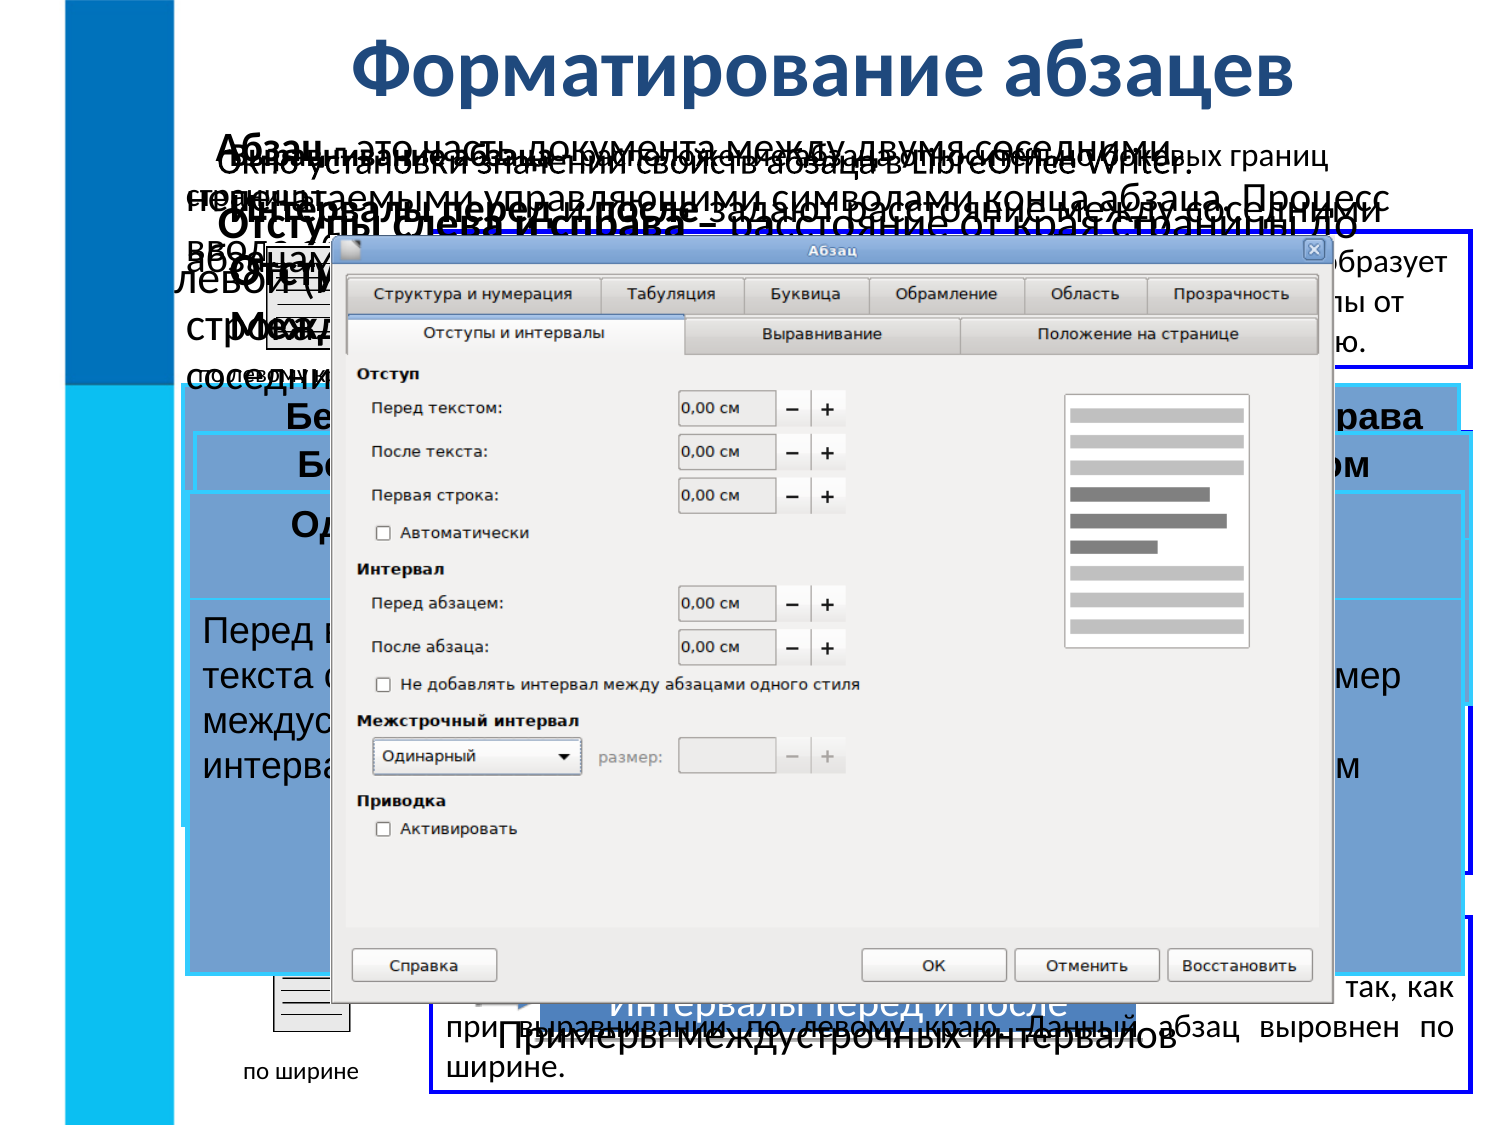

Форматирование абзацев
Абзац - это часть документа между двумя соседними непечатаемыми управляющими символами конца абзаца. Процесс ввода абзаца заканчивается нажатием клавиши Enter.
Выравнивание абзаца - расположение абзаца относительно боковых границ страницы.
Окно установки значений свойств абзаца в LibreOffice Writer.
Интервалы перед и после задают расстояние между соседними абзацами сверху и снизу.
Междустрочный интервал определяет расстояние между соседними строками внутри абзаца.
Отступы слева и справа – расстояние от края страницы до левой (и, соответственно, правой) границы абзаца.
Отступ первой строки – отступ перед абзацем, красная строка.
Когда текст выровнен по левому краю, левая граница абзаца образует прямую линию. При этом все строки имеют одинаковые отступы от левого края страницы. Данный абзац выровнен по левому краю.
по левому краю
Свойства абзаца
| Без отступа | С отступом слева | С отступом справа | |
| --- | --- | --- | --- |
| С помощью разной величины отступов слева и справа часто различают функциональные абзацы текста. | С помощью разной величины отступов слева и справа часто различают функциональные абзацы текста. | С помощью разной величины отступов слева и справа часто различают функциональные абзацы текста. | |
| Без отступа | С отступом | С выступом |
| --- | --- | --- |
| Перед вами пример текста без отступа. | Перед вами пример текста с отступом 1 см. | Перед вами пример текста с выступом 1,25 см. |
Выровненный по центру, или центрированный текст, располагается так: с обеих сторон каждой строки ширина свободного пространства одинакова. С обеих сторон края абзаца получаются неровными. Данный абзац выровнен по центру.
Выравнивание
| Одинарный | Полуторный | Двойной |
| --- | --- | --- |
| Перед вами пример текста с одинарным междустрочным интервалом. | Перед вами пример текста с полуторным междустрочным интервалом. | Перед вами пример текста с двойным междустрочным интервалом. |
по центру
Отступ первой строки
Когда текст выровнен по правому краю, правая граница абзаца образует прямую линию. Каждая строка абзаца заканчивается на одном и том же расстоянии от правого края страницы. Данный абзац выровнен по правому краю.
Междустрочный интервал
Примеры отступов первой строки.
по правому краю
Отступы слева и справа
Примеры отступов текста.
У текста, выровненного по ширине, левая и правая границы образуют прямые линии. При этом последняя строка абзаца ведёт себя так, как при выравнивании по левому краю. Данный абзац выровнен по ширине.
Интервалы перед и после
Примеры междустрочных интервалов
по ширине